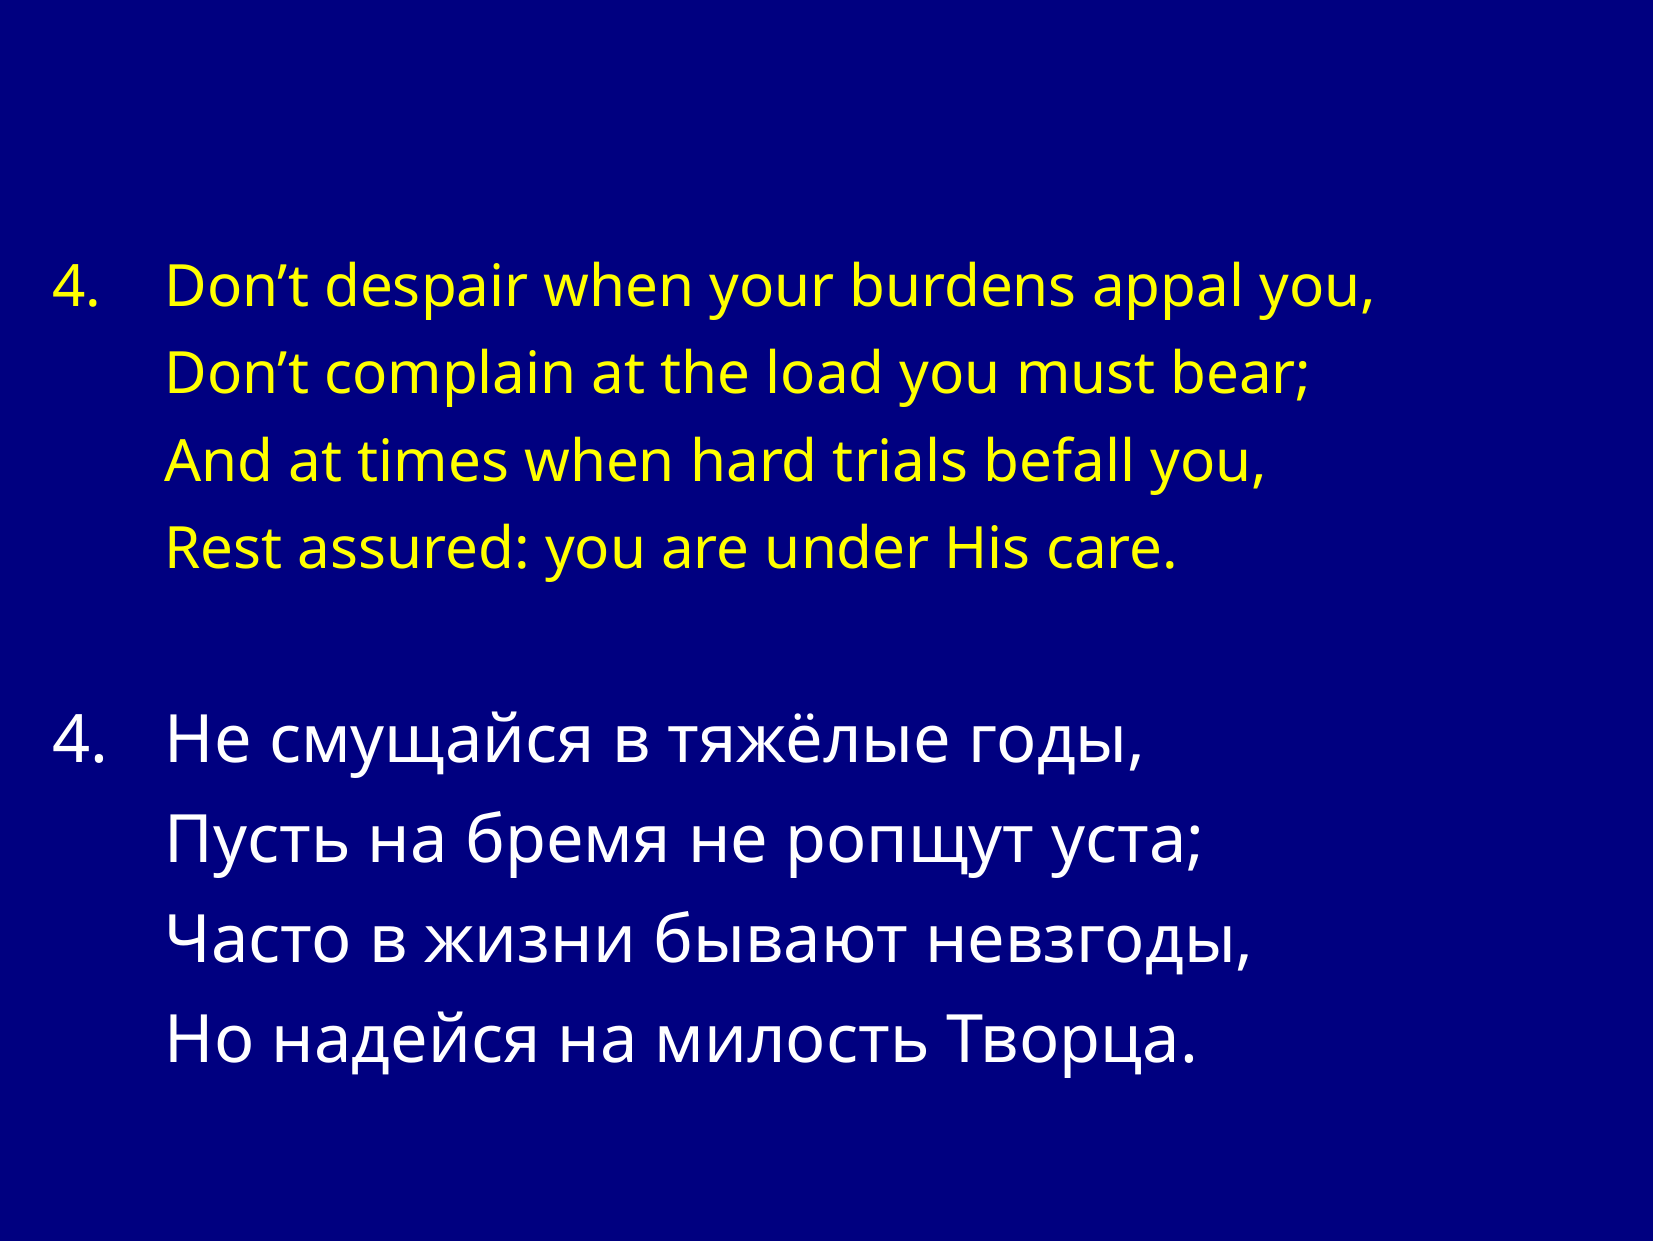

4.	Don’t despair when your burdens appal you,
	Don’t complain at the load you must bear;
	And at times when hard trials befall you,
	Rest assured: you are under His care.
4.	Не смущайся в тяжёлые годы,
	Пусть на бремя не ропщут уста;
	Часто в жизни бывают невзгоды,
	Но надейся на милость Творца.